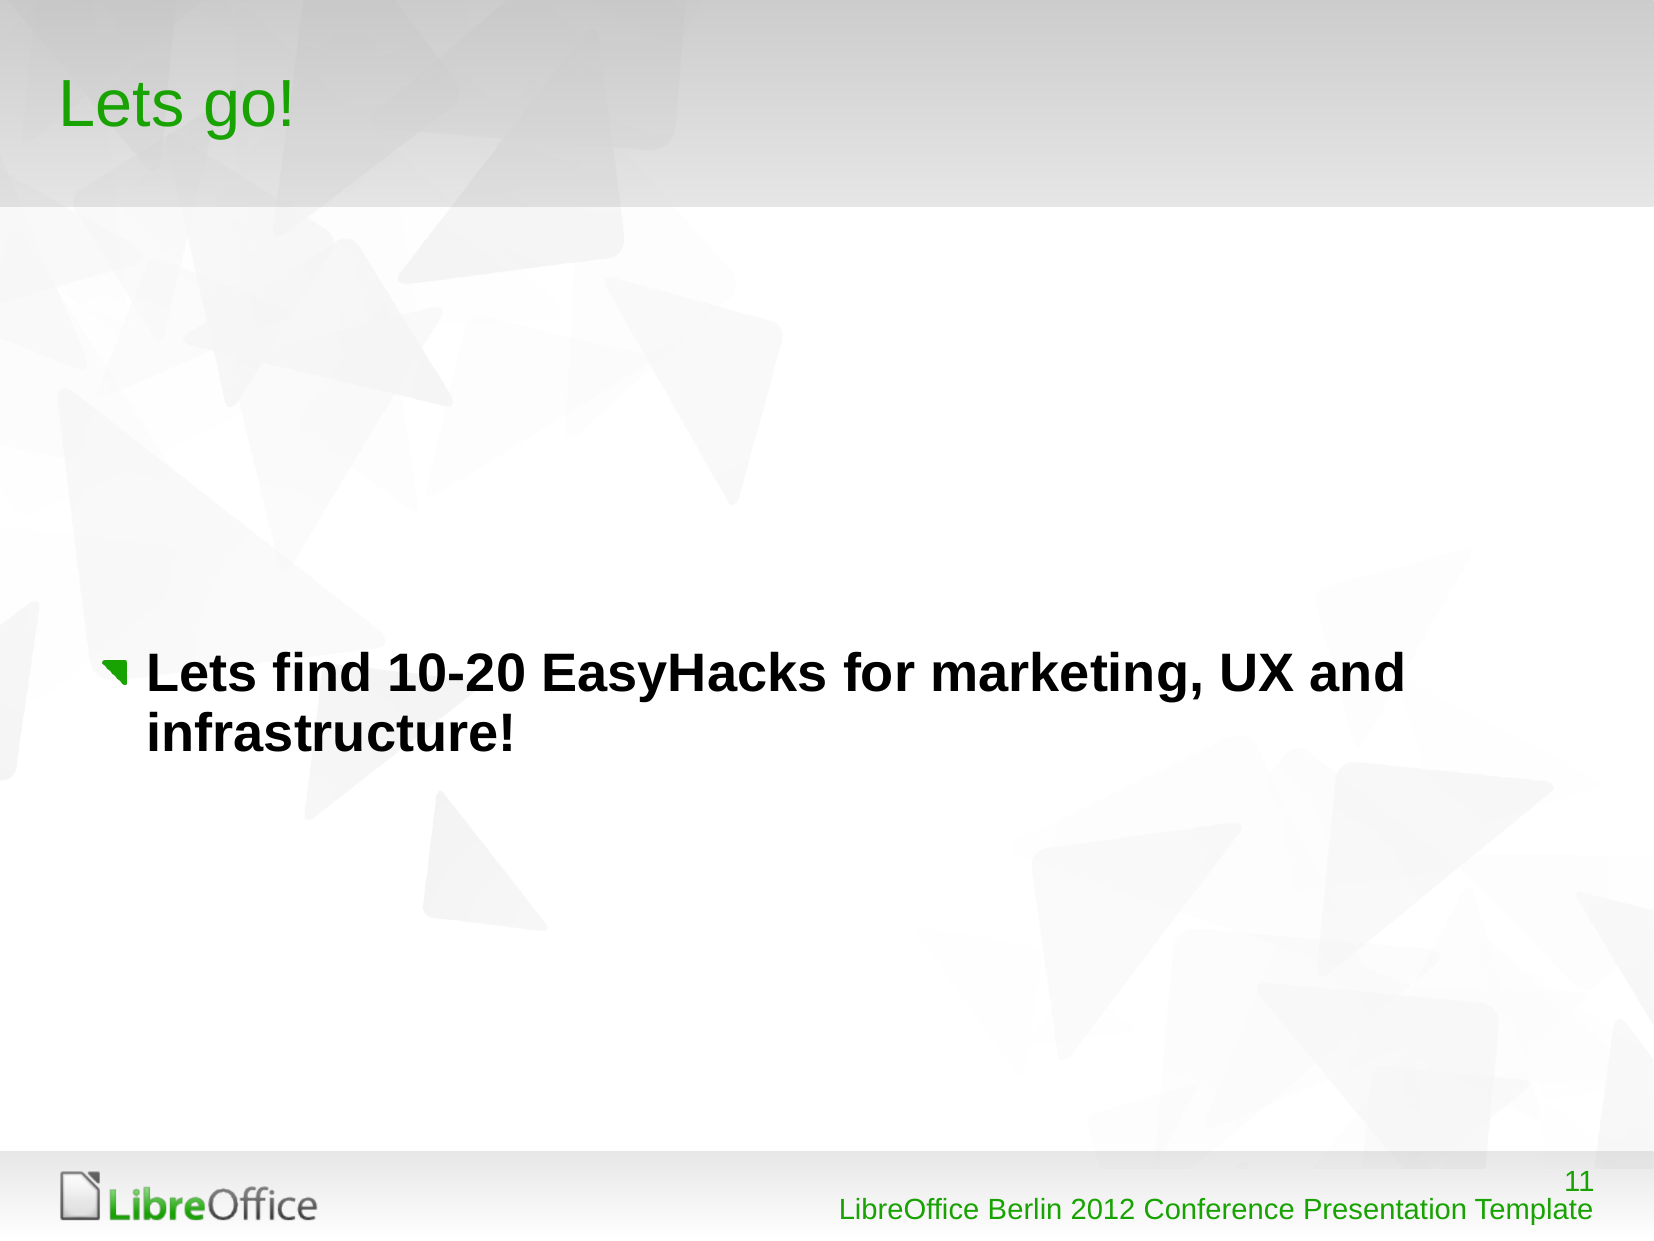

# Lets go!
Lets find 10-20 EasyHacks for marketing, UX and infrastructure!
11
LibreOffice Berlin 2012 Conference Presentation Template